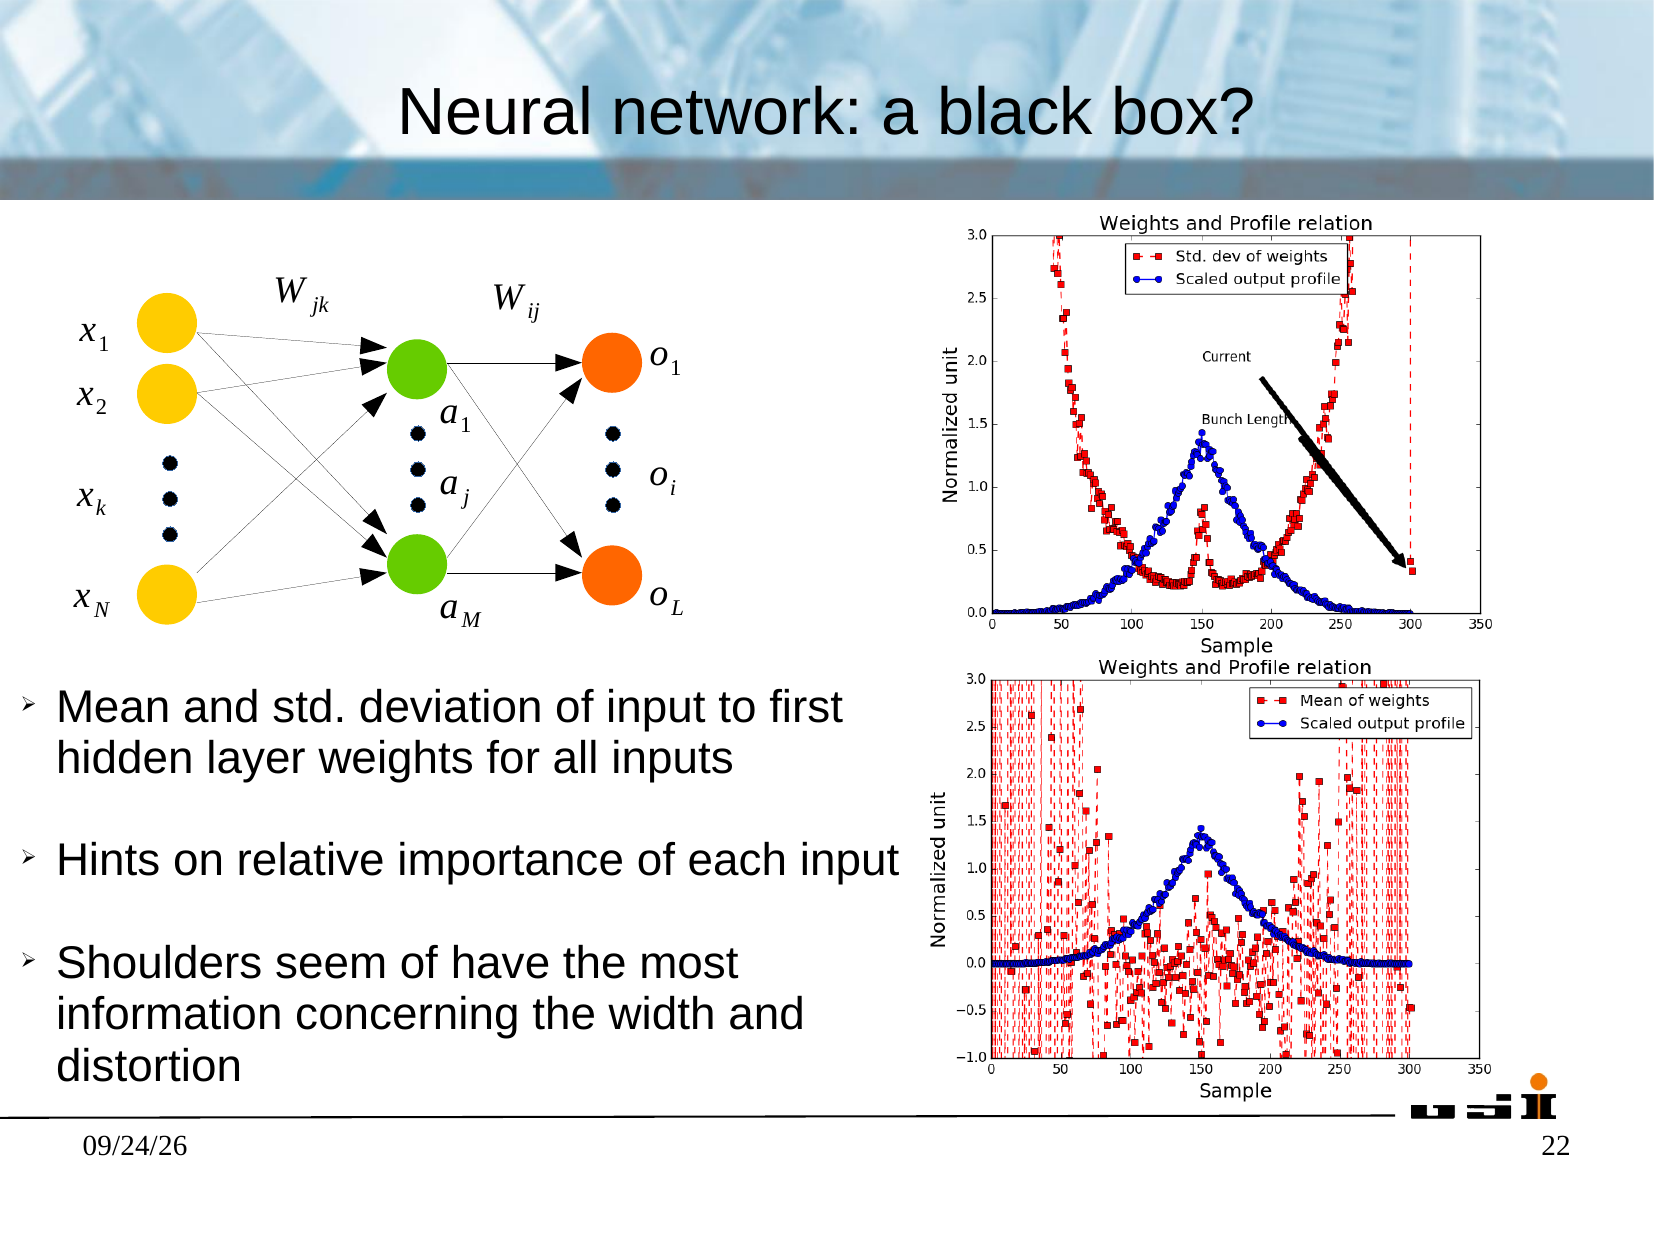

# Neural network: a black box?
Mean and std. deviation of input to first hidden layer weights for all inputs
Hints on relative importance of each input
Shoulders seem of have the most information concerning the width and distortion
22